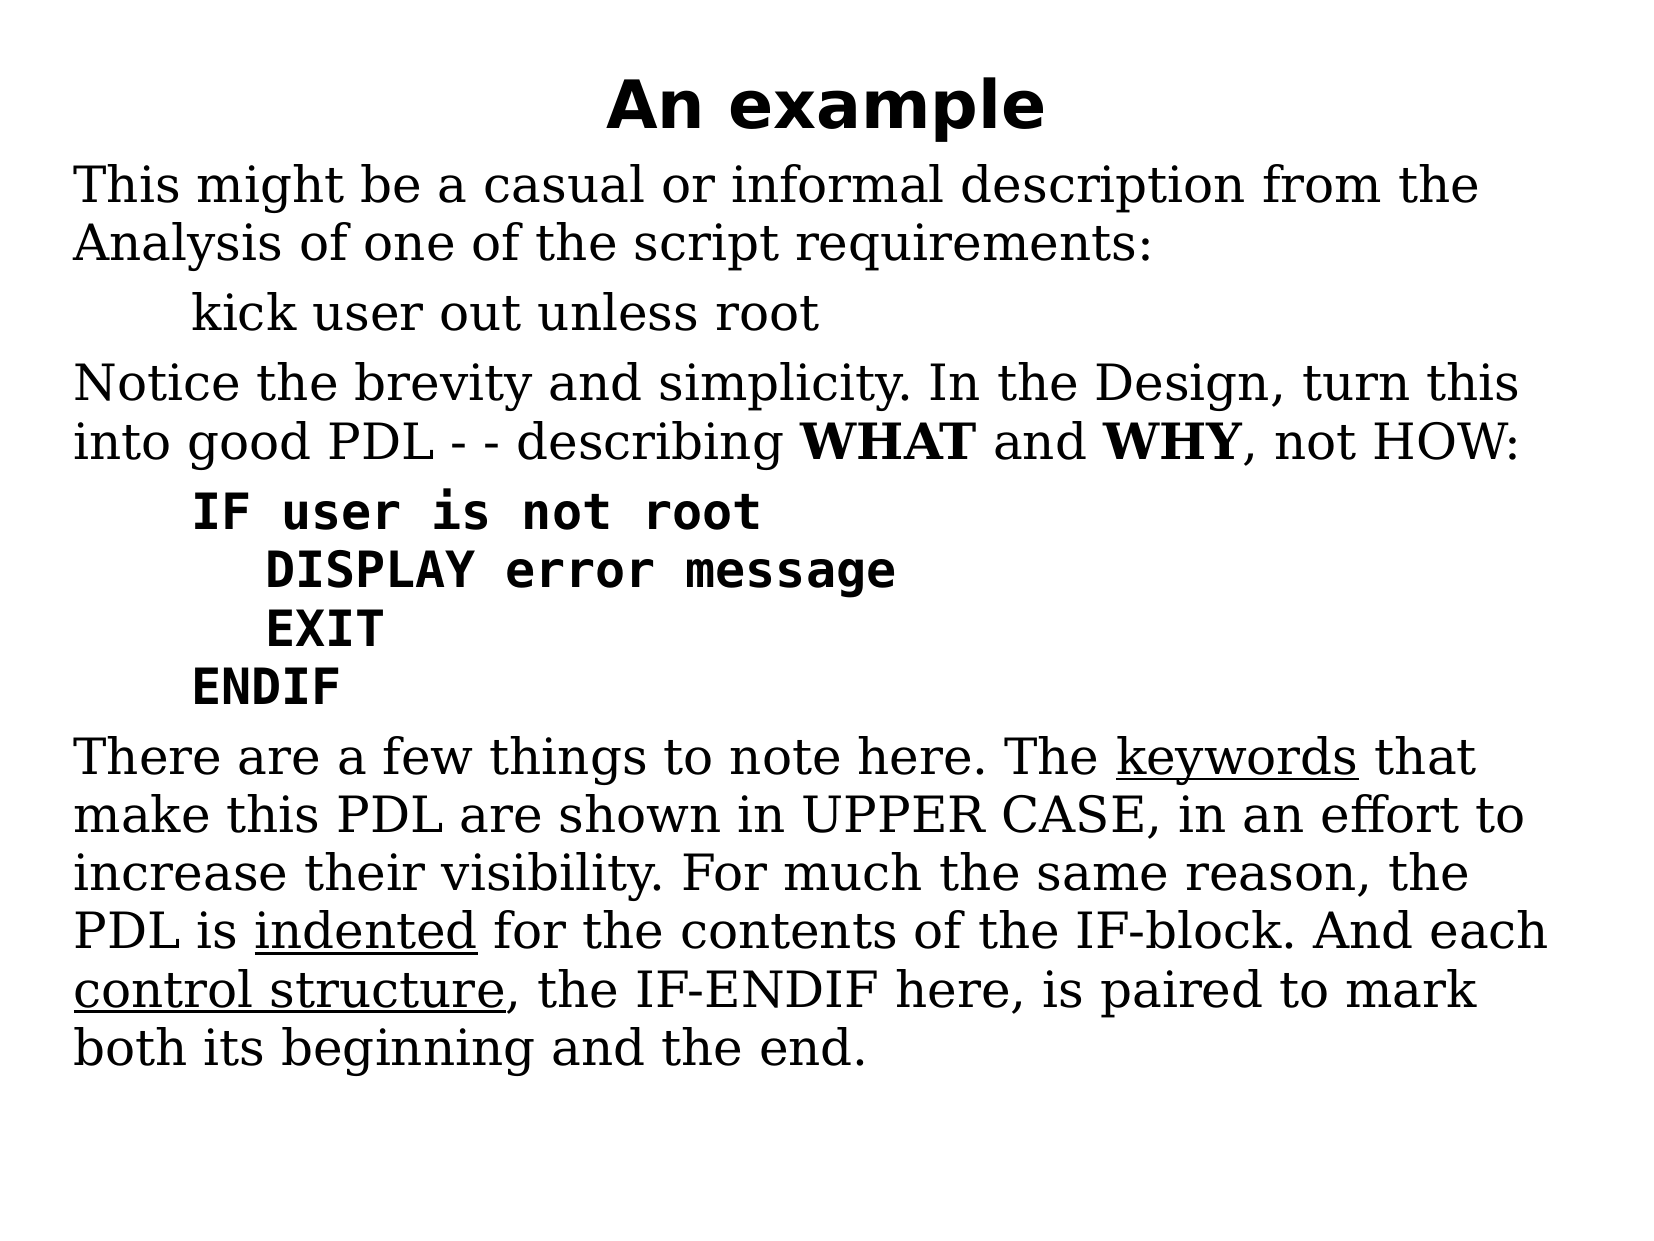

An example
This might be a casual or informal description from the Analysis of one of the script requirements:
kick user out unless root
Notice the brevity and simplicity. In the Design, turn this into good PDL - - describing WHAT and WHY, not HOW:
IF user is not root
 	DISPLAY error message
	EXIT
ENDIF
There are a few things to note here. The keywords that make this PDL are shown in UPPER CASE, in an effort to increase their visibility. For much the same reason, the PDL is indented for the contents of the IF-block. And each control structure, the IF-ENDIF here, is paired to mark both its beginning and the end.